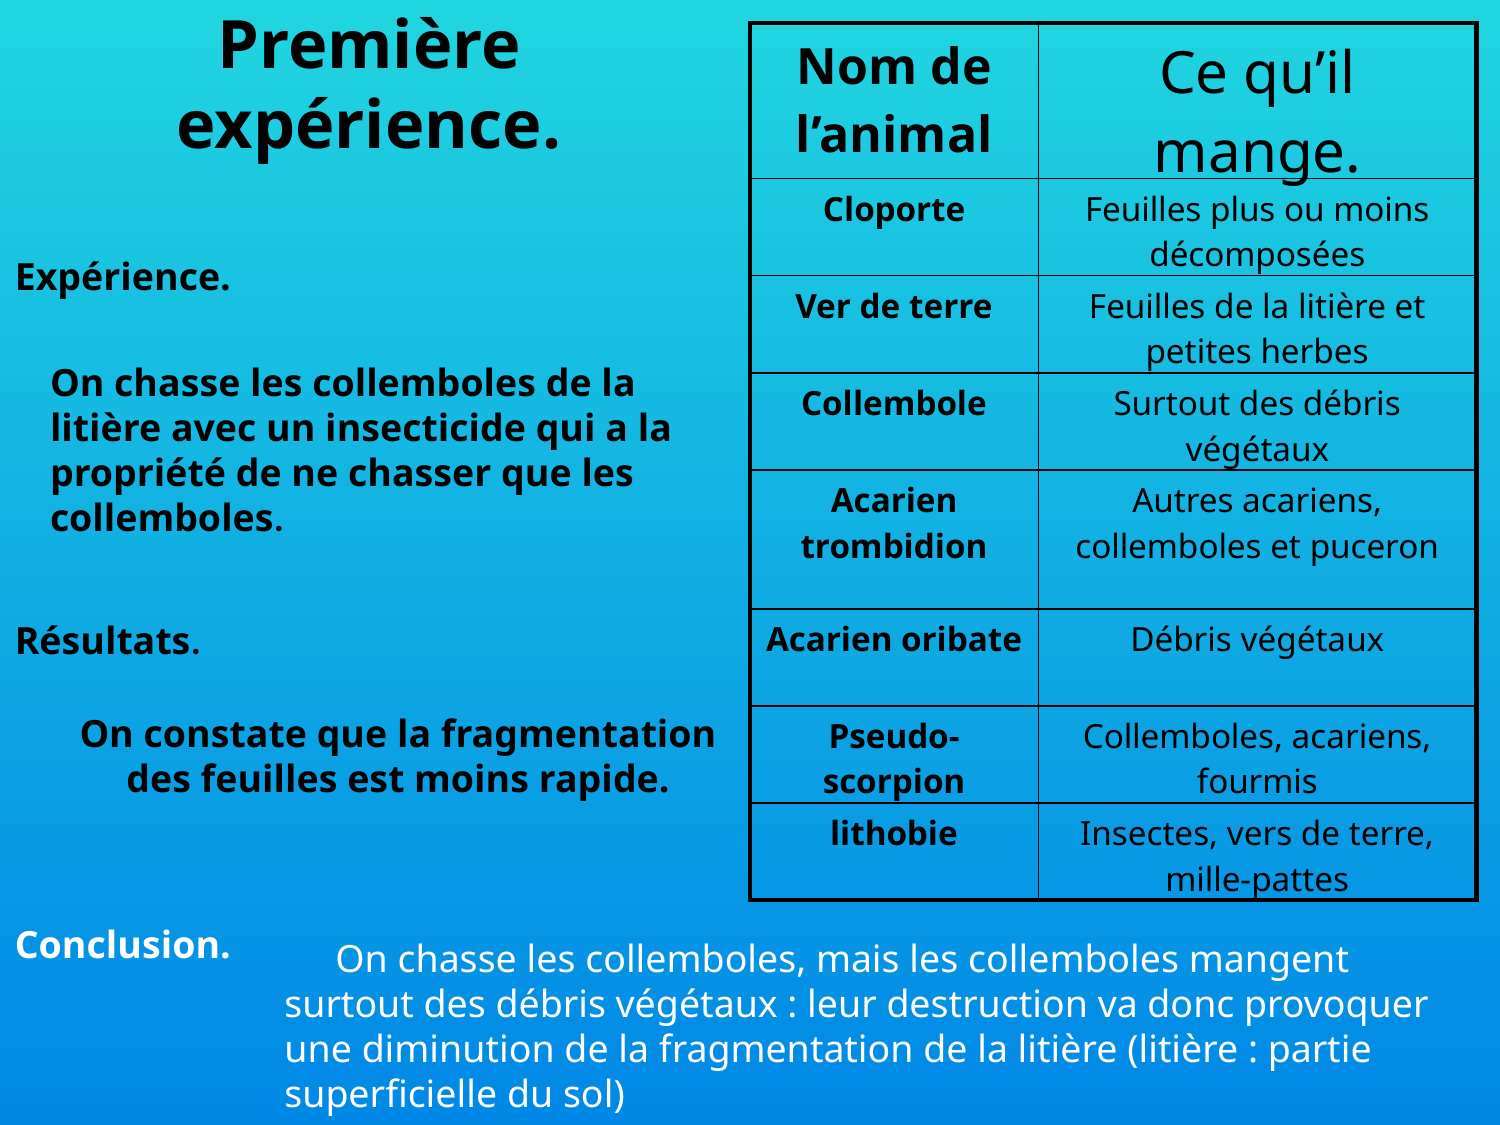

# Première expérience.
| Nom de l’animal | Ce qu’il mange. |
| --- | --- |
| Cloporte | Feuilles plus ou moins décomposées |
| Ver de terre | Feuilles de la litière et petites herbes |
| Collembole | Surtout des débris végétaux |
| Acarien trombidion | Autres acariens, collemboles et puceron |
| Acarien oribate | Débris végétaux |
| Pseudo-scorpion | Collemboles, acariens, fourmis |
| lithobie | Insectes, vers de terre, mille-pattes |
Expérience.
On chasse les collemboles de la litière avec un insecticide qui a la propriété de ne chasser que les collemboles.
Résultats.
On constate que la fragmentation des feuilles est moins rapide.
Conclusion.
 On chasse les collemboles, mais les collemboles mangent surtout des débris végétaux : leur destruction va donc provoquer une diminution de la fragmentation de la litière (litière : partie superficielle du sol)